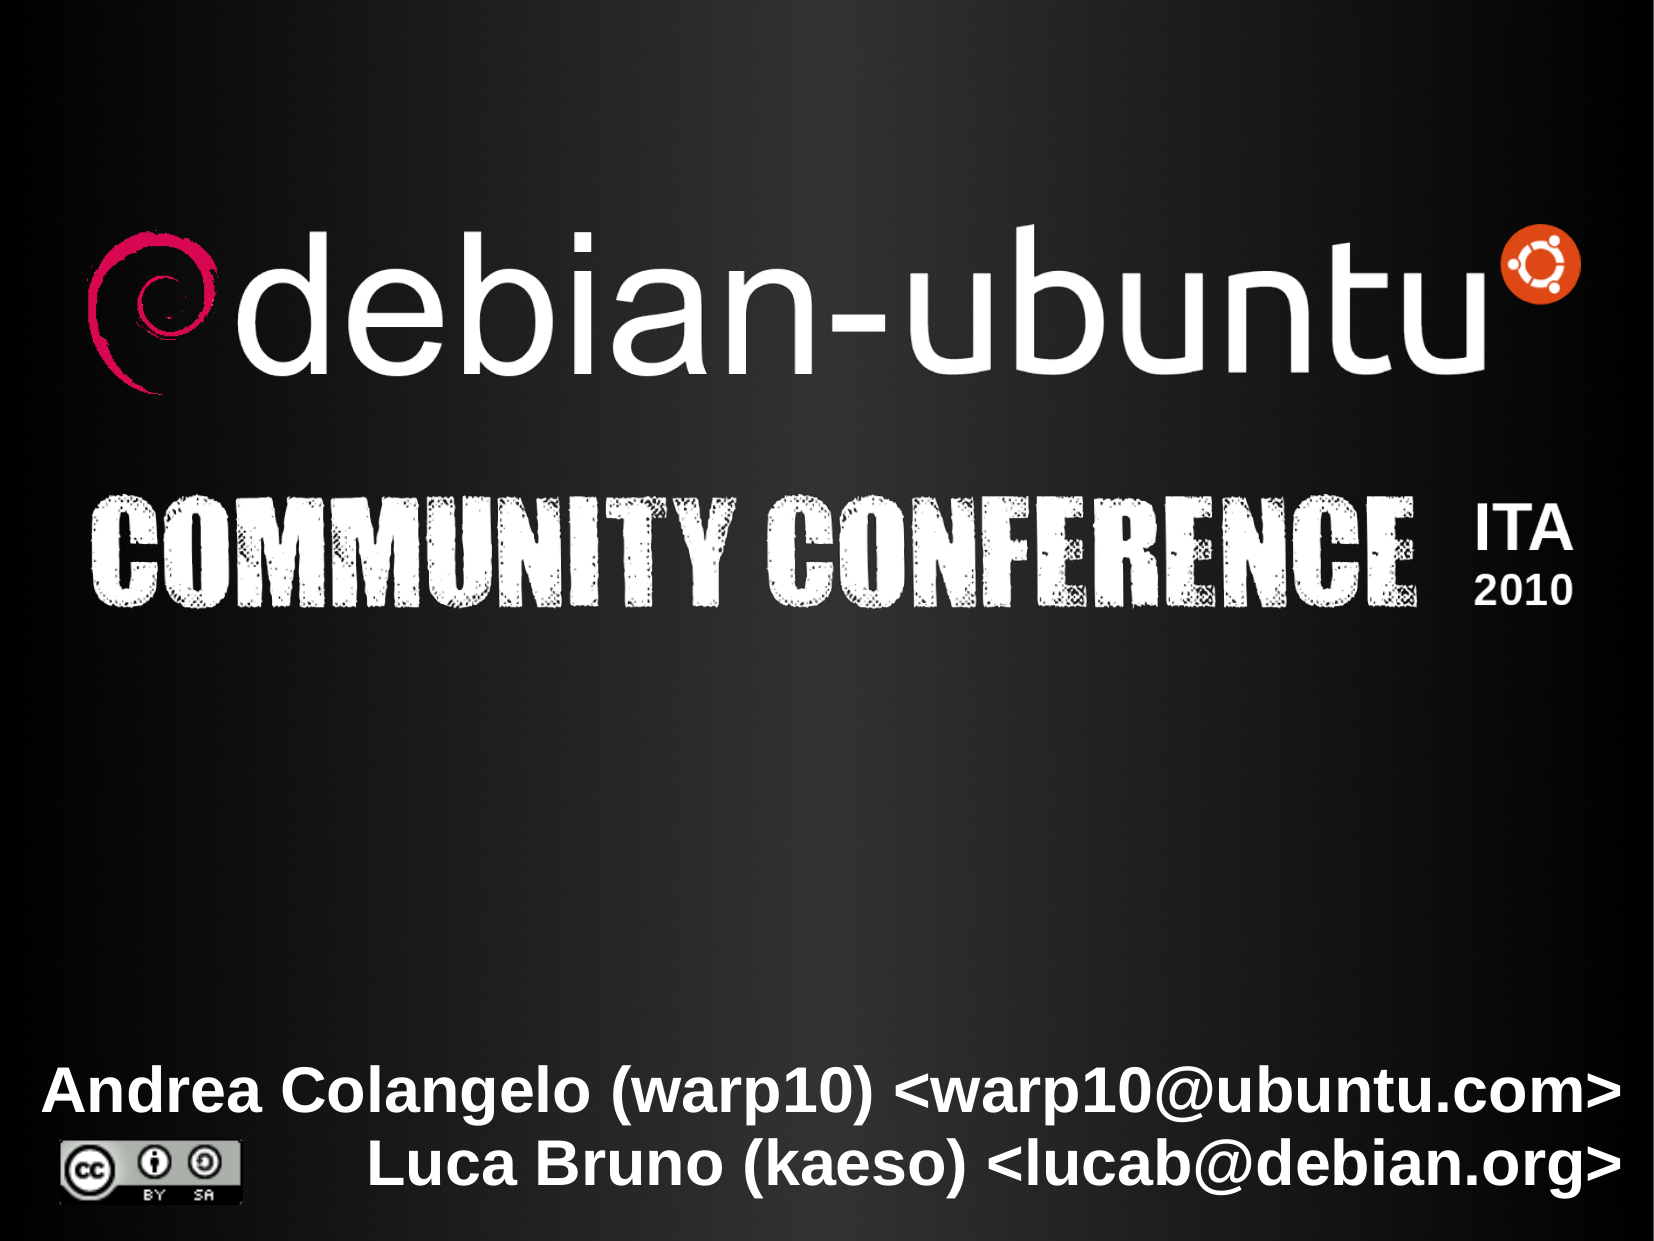

Andrea Colangelo (warp10) <warp10@ubuntu.com>
Luca Bruno (kaeso) <lucab@debian.org>